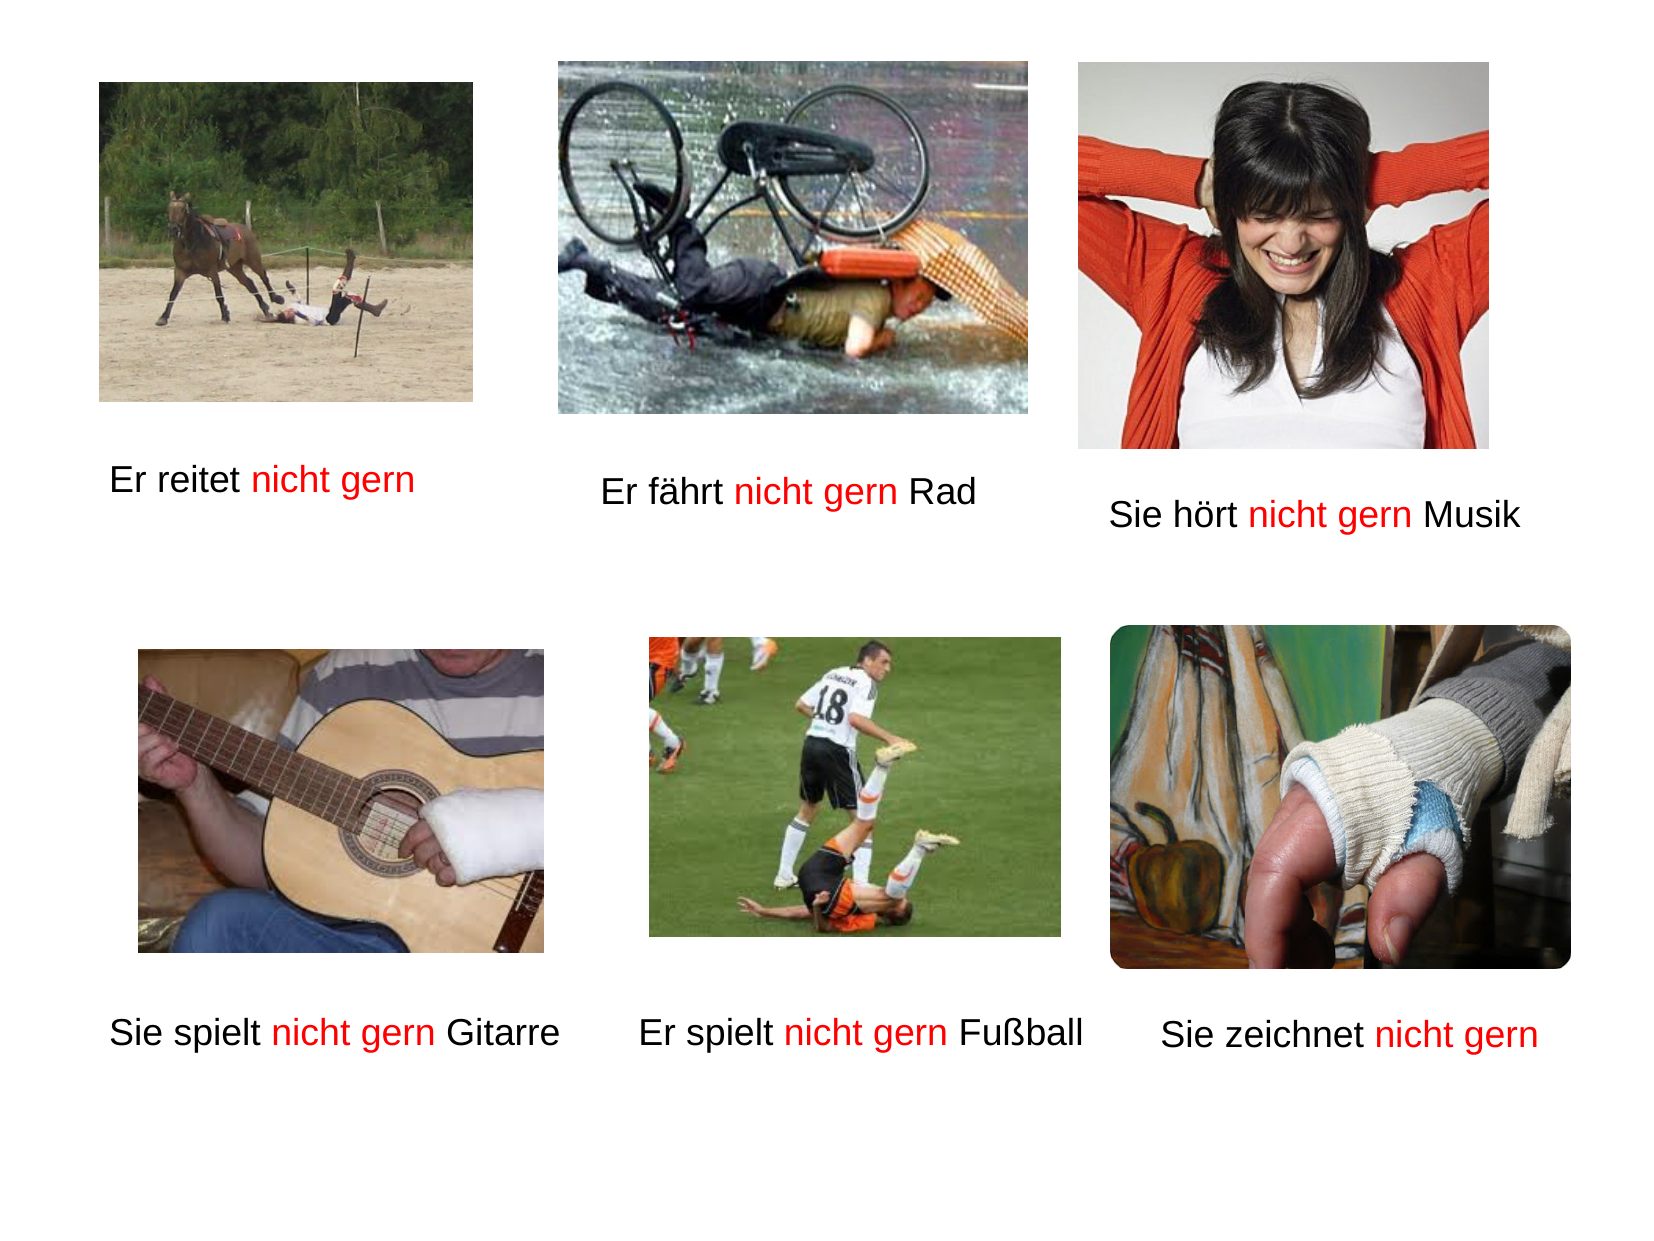

Er reitet nicht gern
Er fährt nicht gern Rad
Sie hört nicht gern Musik
Sie spielt nicht gern Gitarre
Er spielt nicht gern Fußball
Sie zeichnet nicht gern